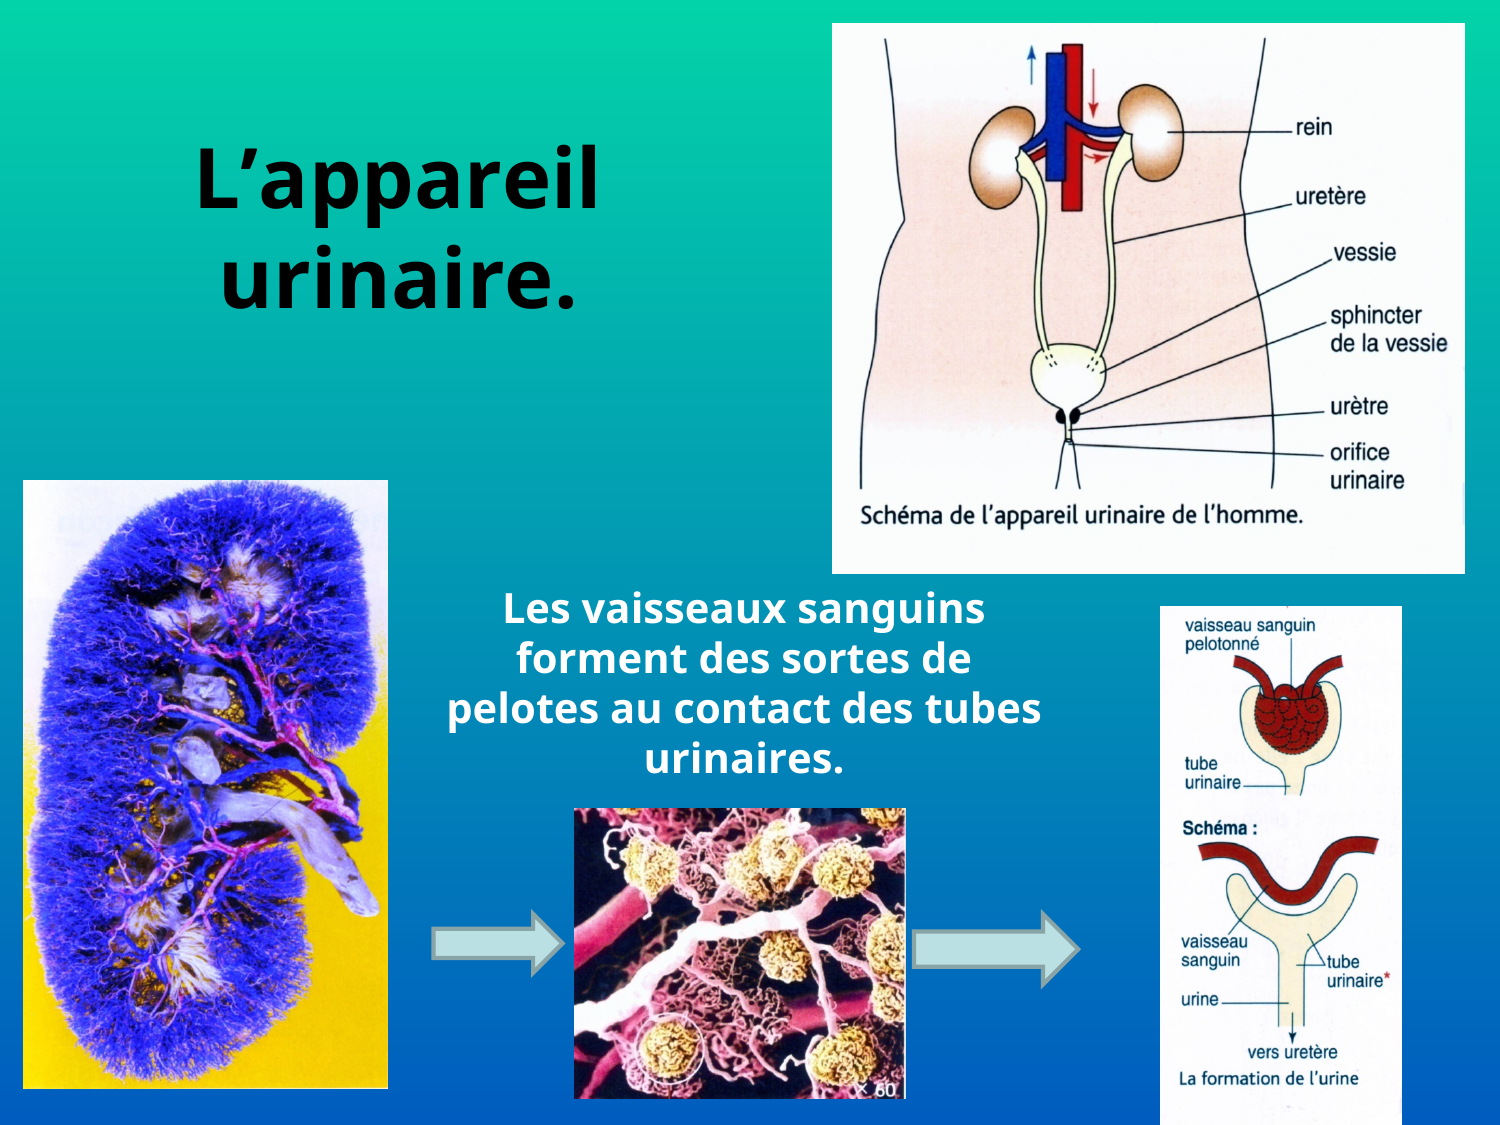

L’appareil urinaire.
Les vaisseaux sanguins forment des sortes de pelotes au contact des tubes urinaires.